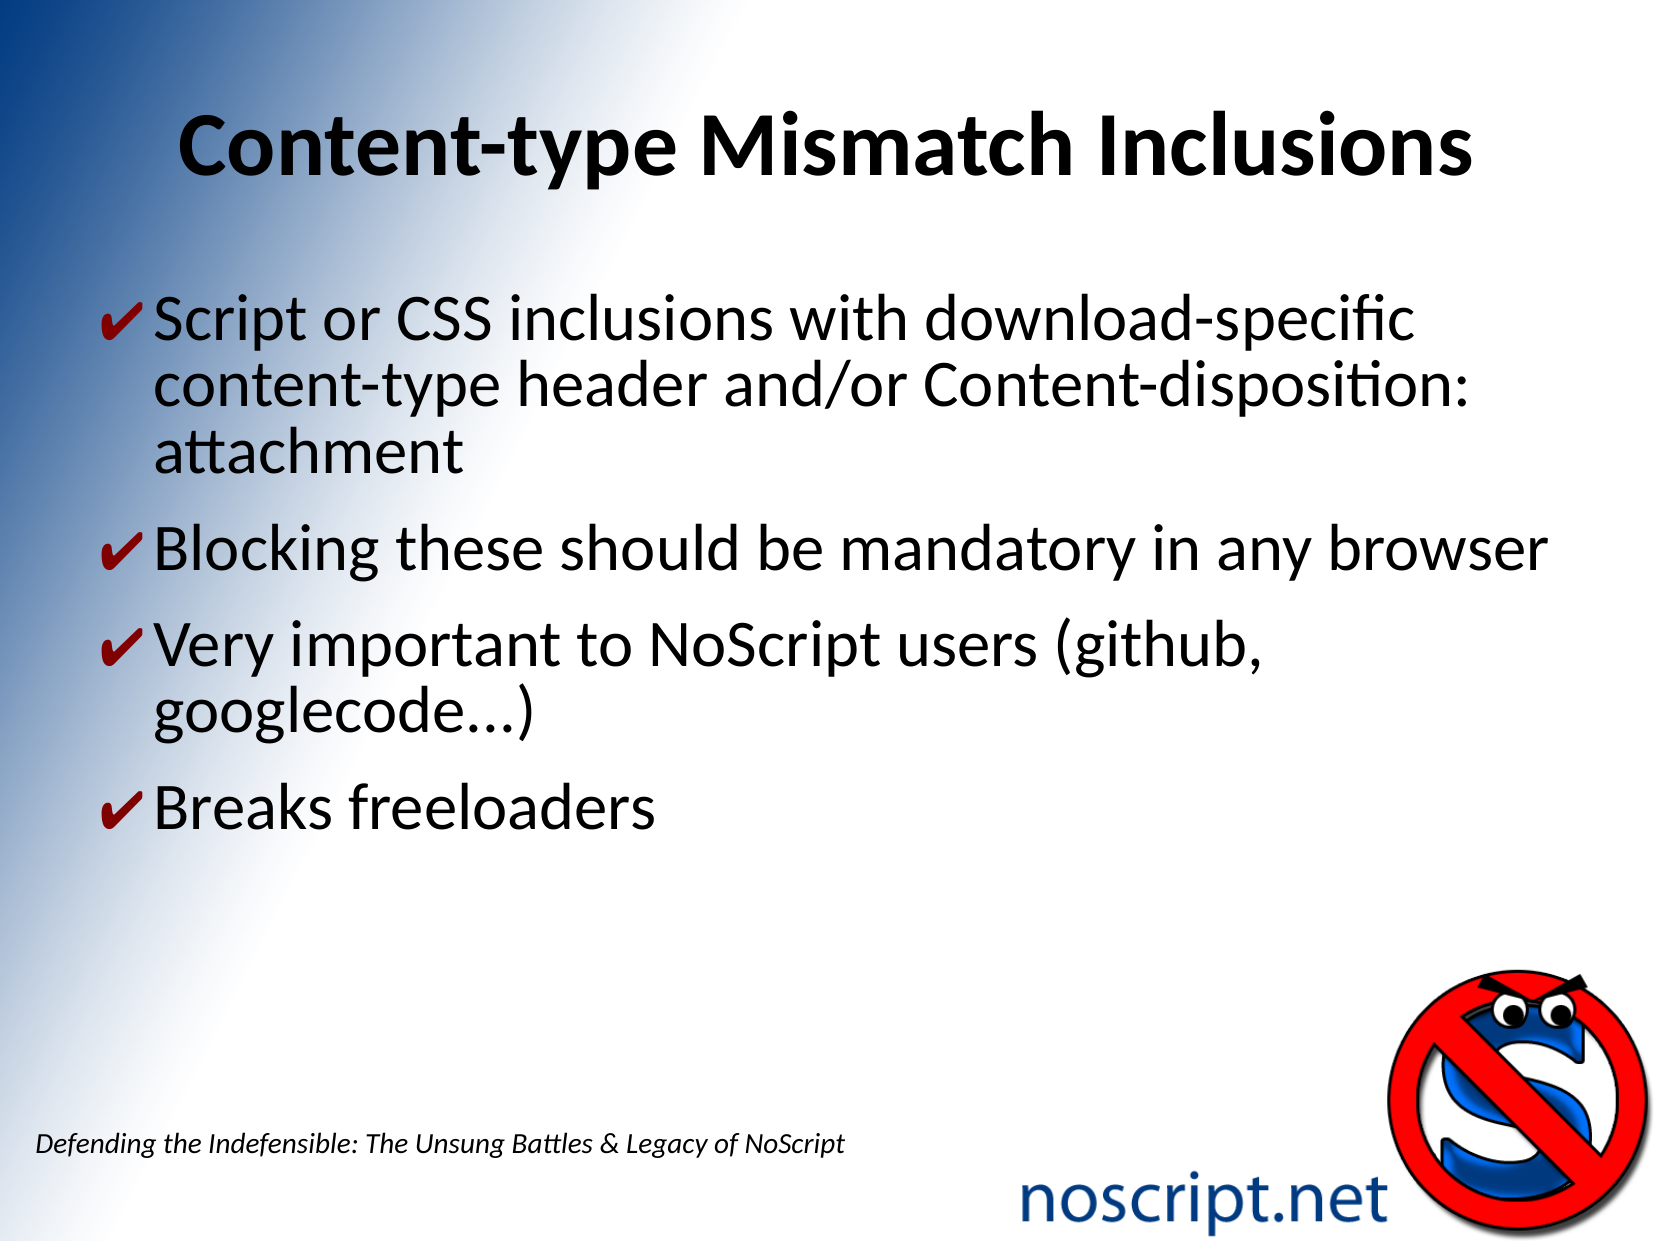

# Content-type Mismatch Inclusions
Script or CSS inclusions with download-specific content-type header and/or Content-disposition: attachment
Blocking these should be mandatory in any browser
Very important to NoScript users (github, googlecode...)
Breaks freeloaders
Defending the Indefensible: The Unsung Battles & Legacy of NoScript